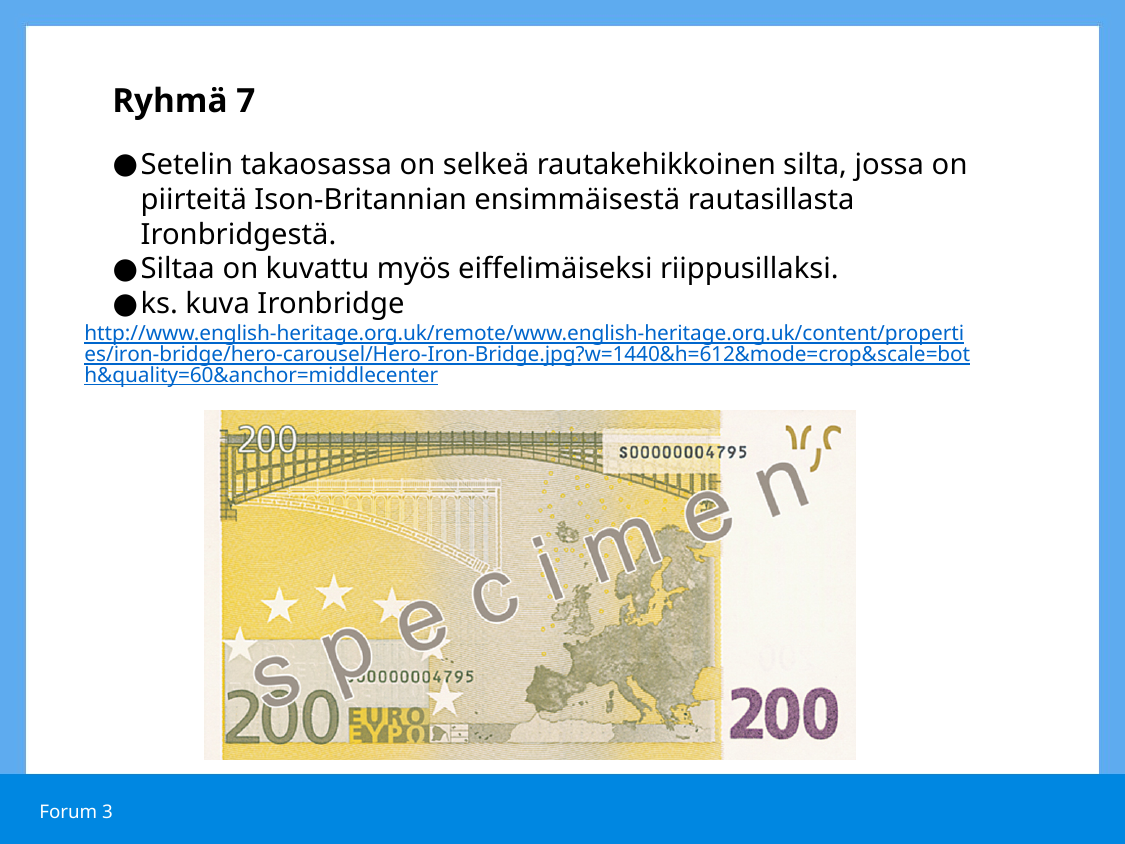

# Ryhmä 7
Setelin takaosassa on selkeä rautakehikkoinen silta, jossa on piirteitä Ison-Britannian ensimmäisestä rautasillasta Ironbridgestä.
Siltaa on kuvattu myös eiffelimäiseksi riippusillaksi.
ks. kuva Ironbridge
http://www.english-heritage.org.uk/remote/www.english-heritage.org.uk/content/properties/iron-bridge/hero-carousel/Hero-Iron-Bridge.jpg?w=1440&h=612&mode=crop&scale=both&quality=60&anchor=middlecenter